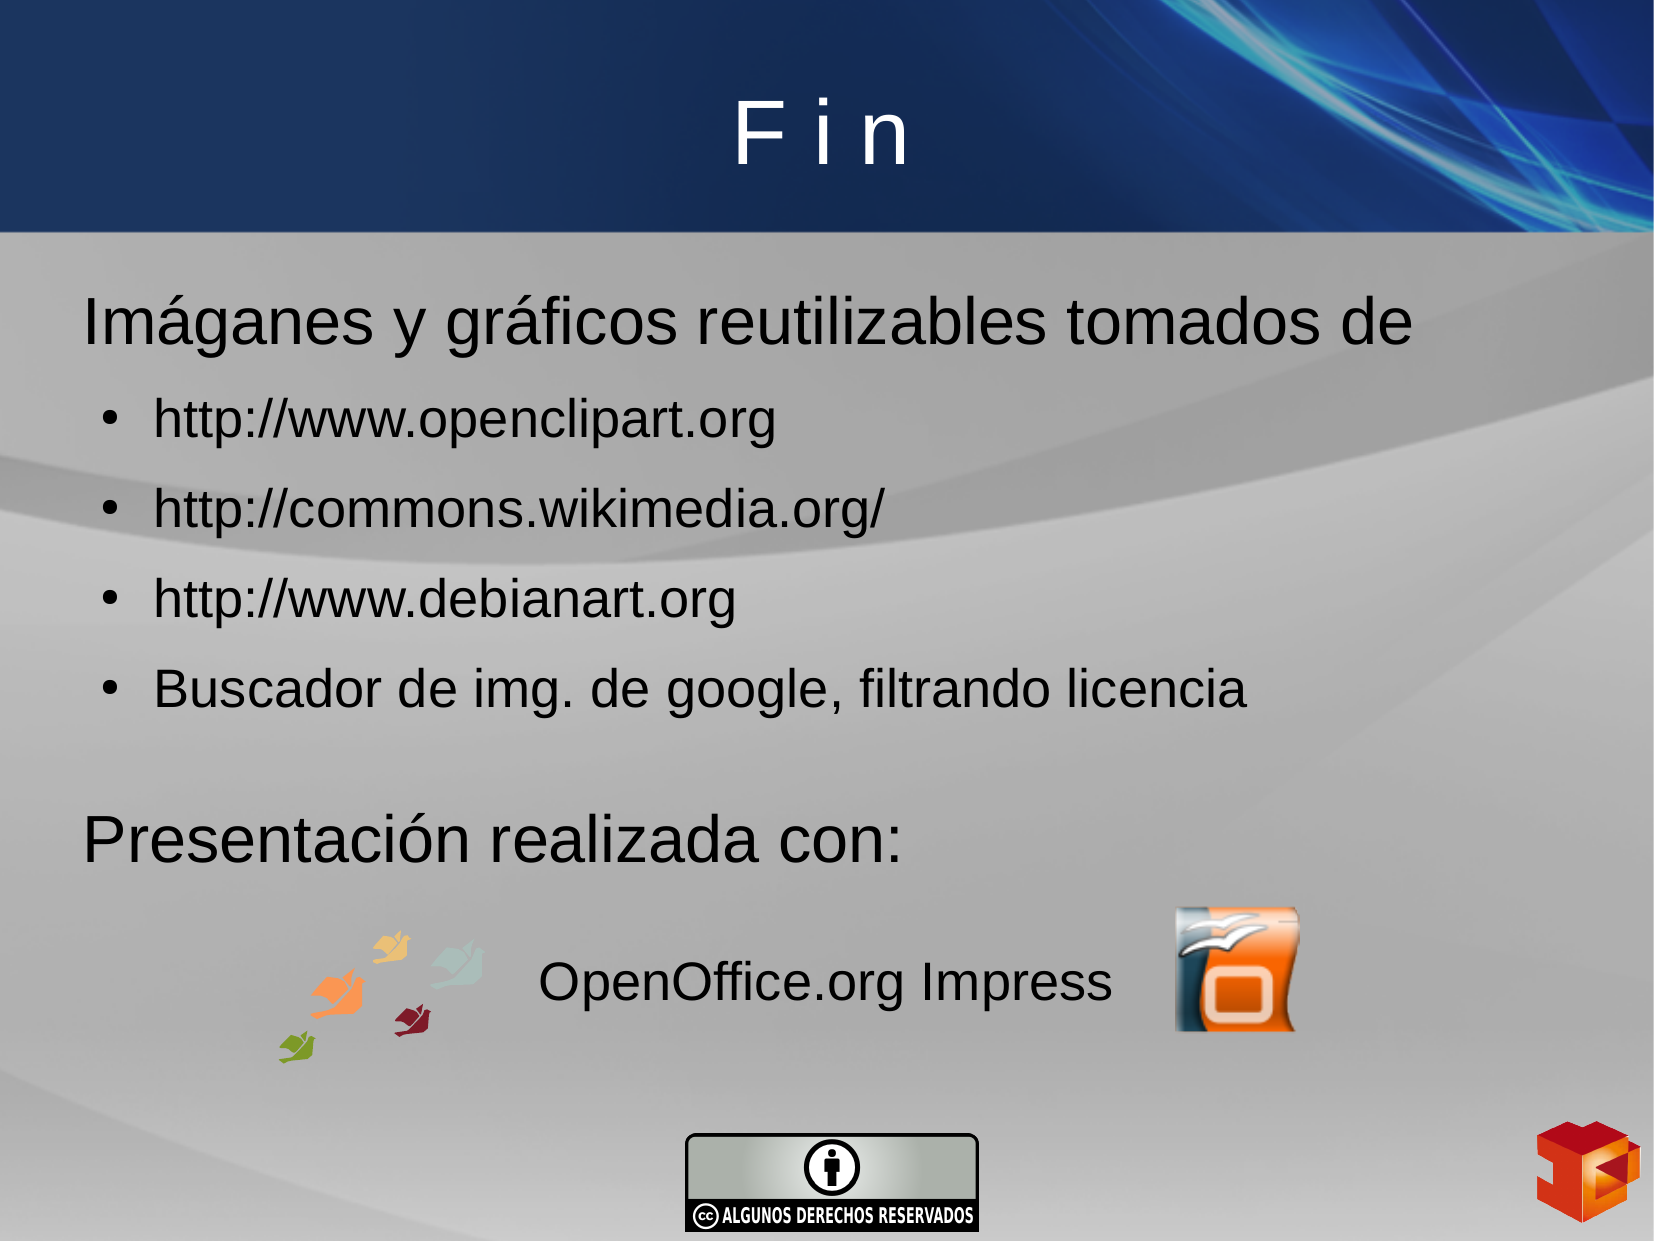

# F i n
Imáganes y gráficos reutilizables tomados de
http://www.openclipart.org
http://commons.wikimedia.org/
http://www.debianart.org
Buscador de img. de google, filtrando licencia
Presentación realizada con:
OpenOffice.org Impress